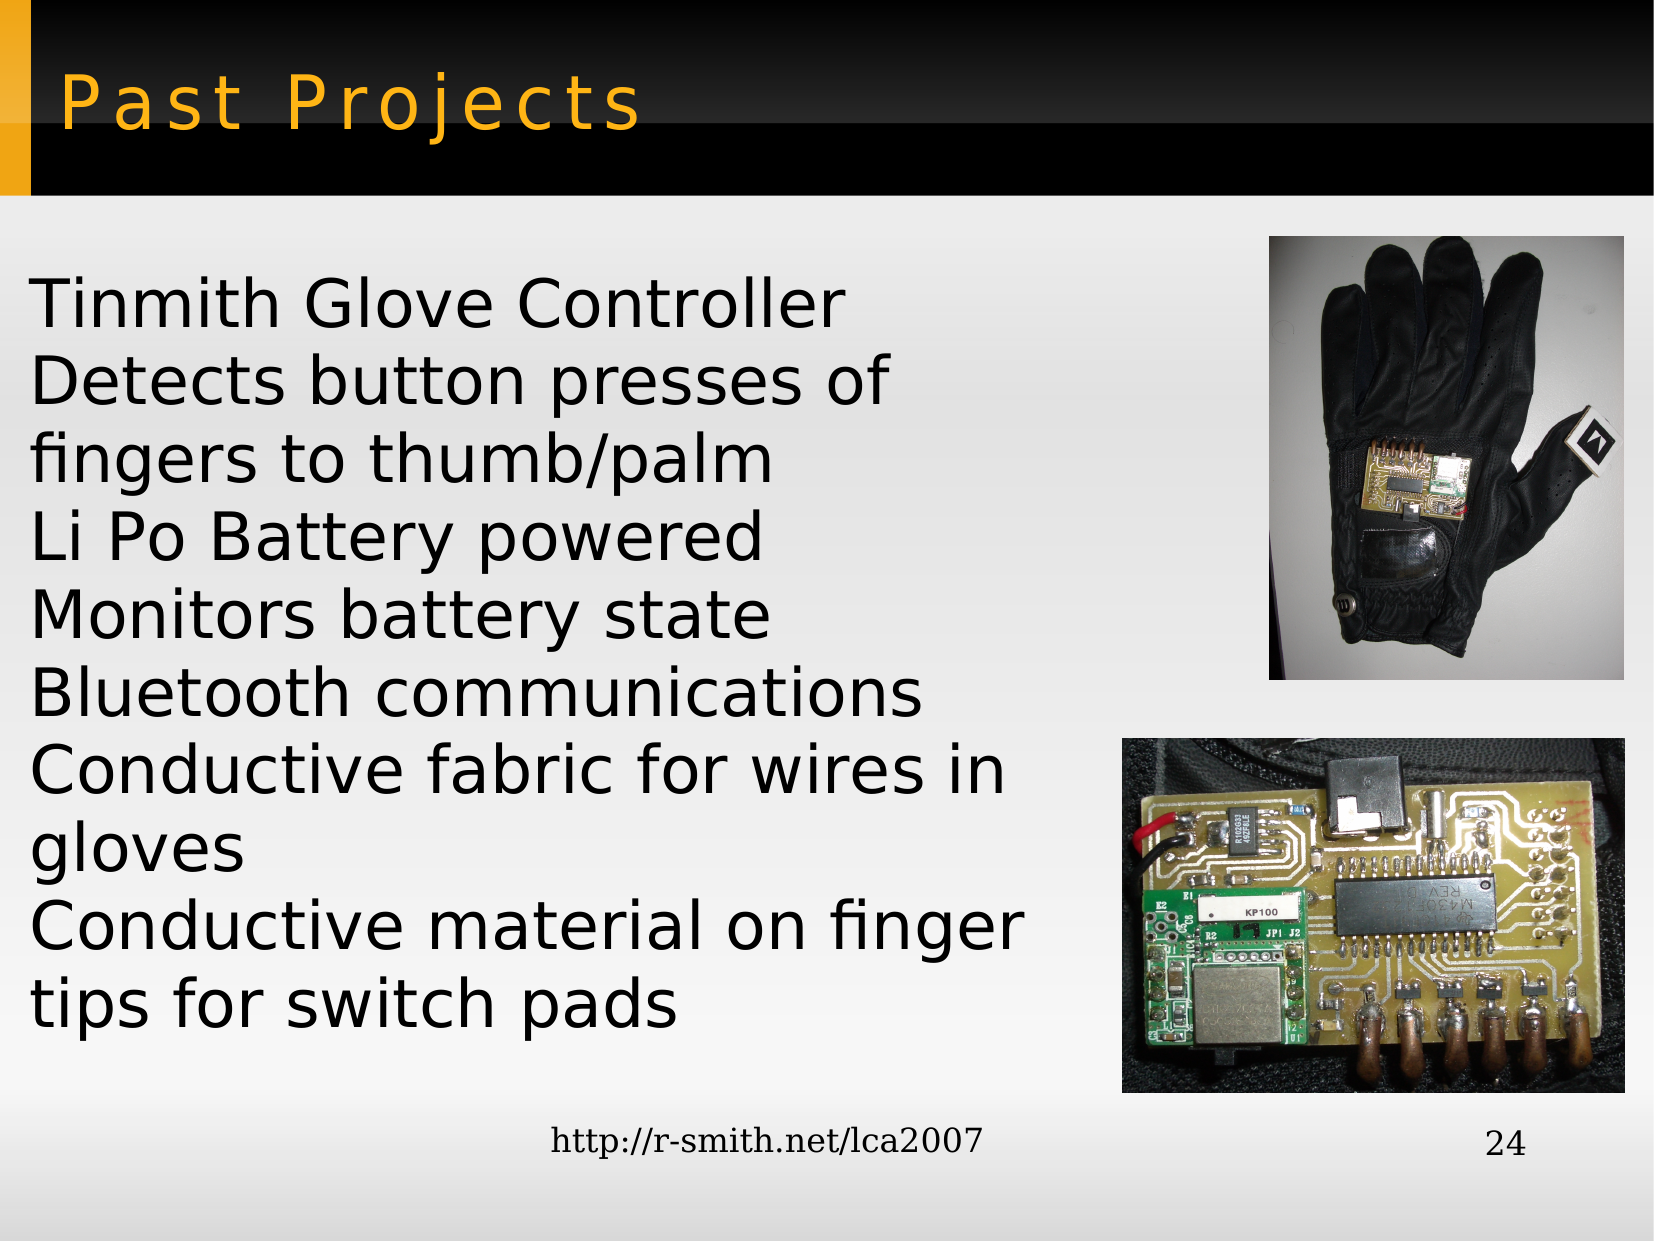

# Past Projects
Tinmith Glove Controller
Detects button presses of fingers to thumb/palm
Li Po Battery powered
Monitors battery state
Bluetooth communications
Conductive fabric for wires in gloves
Conductive material on finger tips for switch pads
http://r-smith.net/lca2007
24